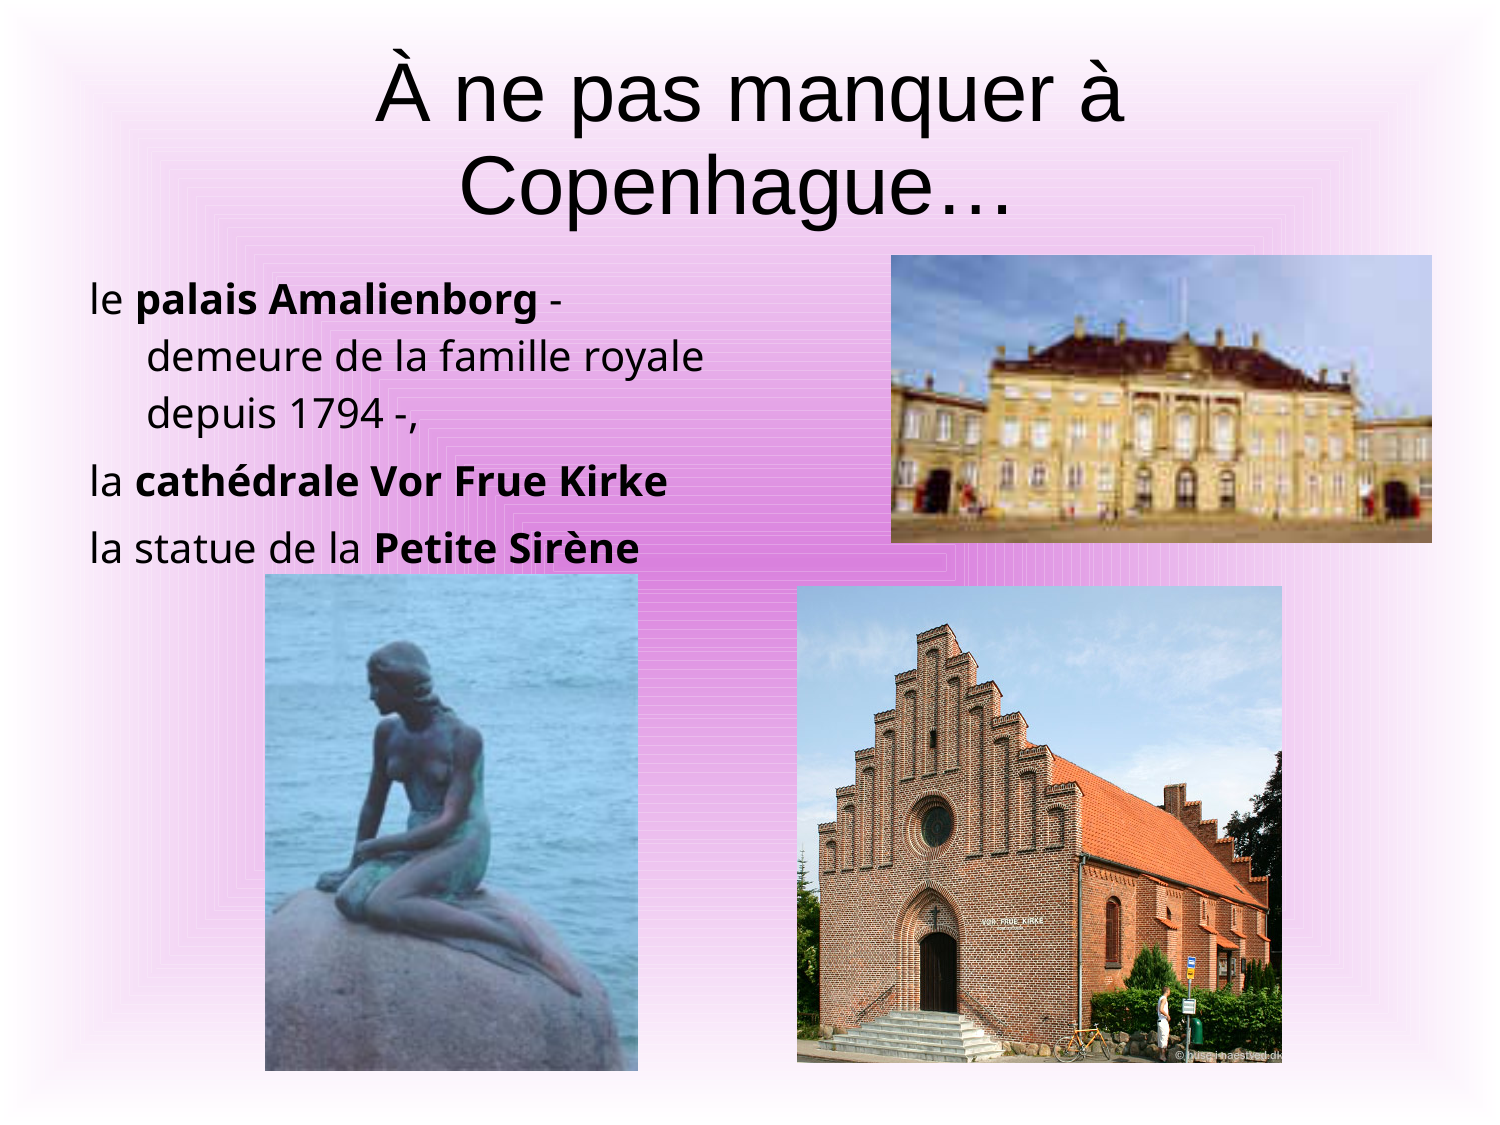

# À ne pas manquer à Copenhague…
le palais Amalienborg - demeure de la famille royale depuis 1794 -,
la cathédrale Vor Frue Kirke
la statue de la Petite Sirène